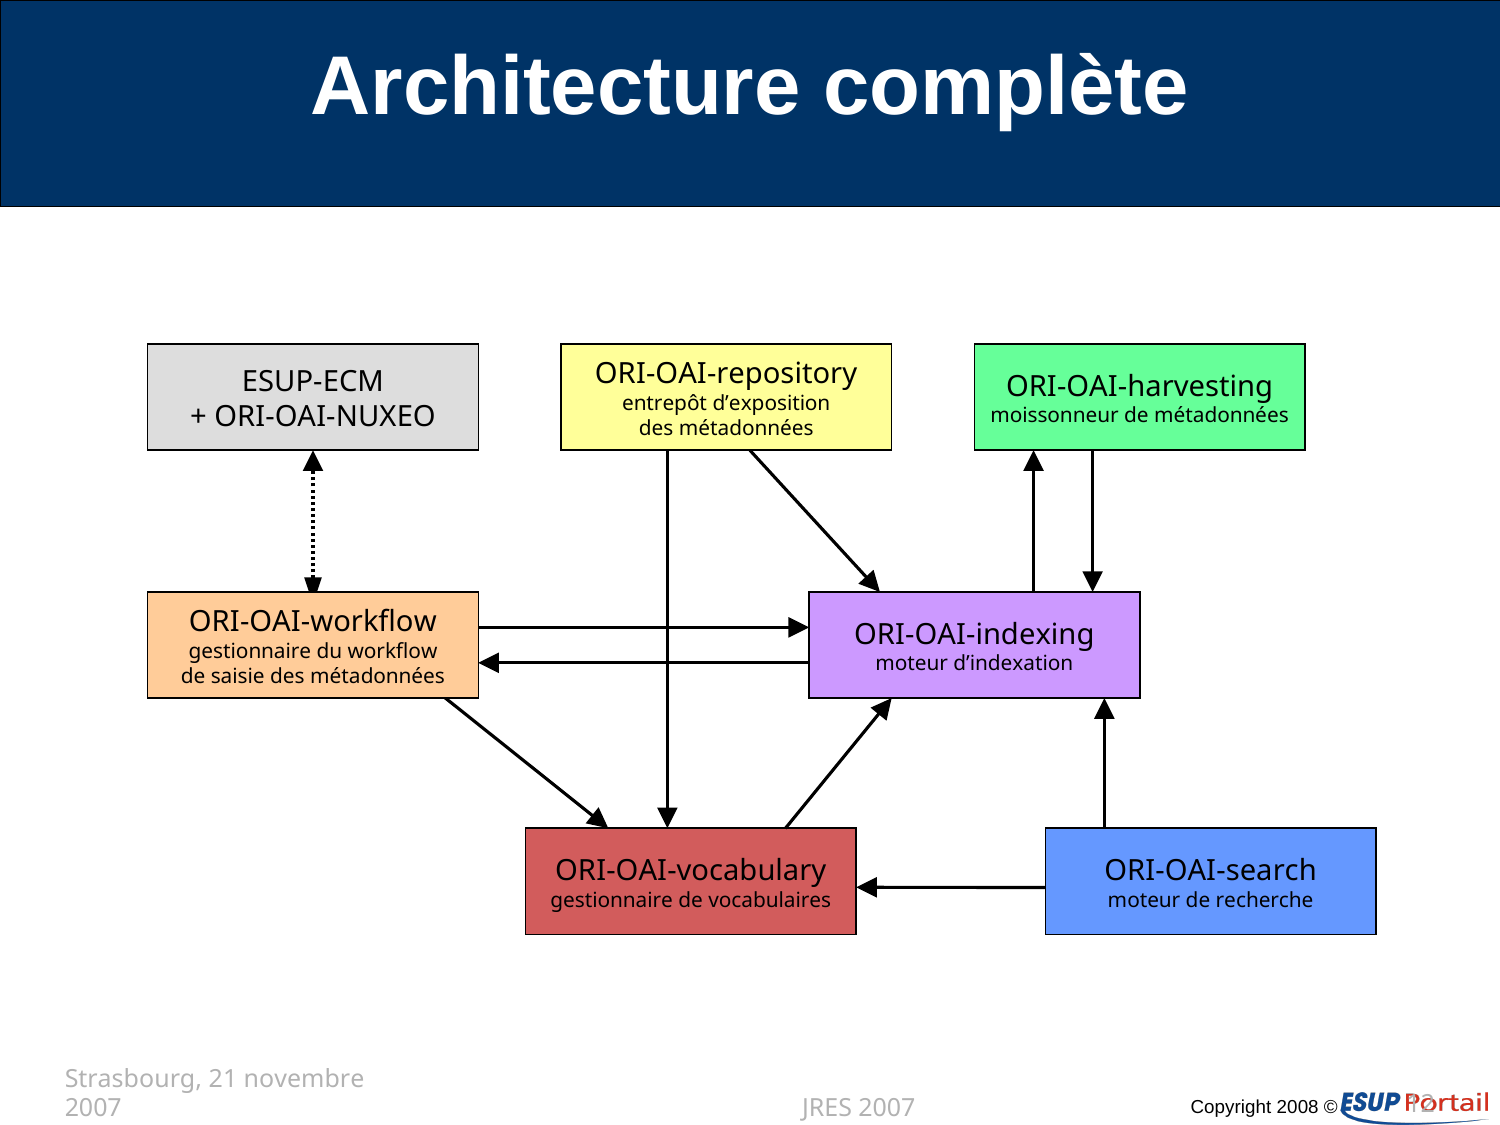

# Architecture complète
ESUP-ECM
+ ORI-OAI-NUXEO
ORI-OAI-repository
entrepôt d’exposition
des métadonnées
ORI-OAI-harvesting
moissonneur de métadonnées
ORI-OAI-workflow
gestionnaire du workflow
de saisie des métadonnées
ORI-OAI-indexing
moteur d’indexation
ORI-OAI-vocabulary
gestionnaire de vocabulaires
ORI-OAI-search
moteur de recherche
Strasbourg, 21 novembre 2007
JRES 2007